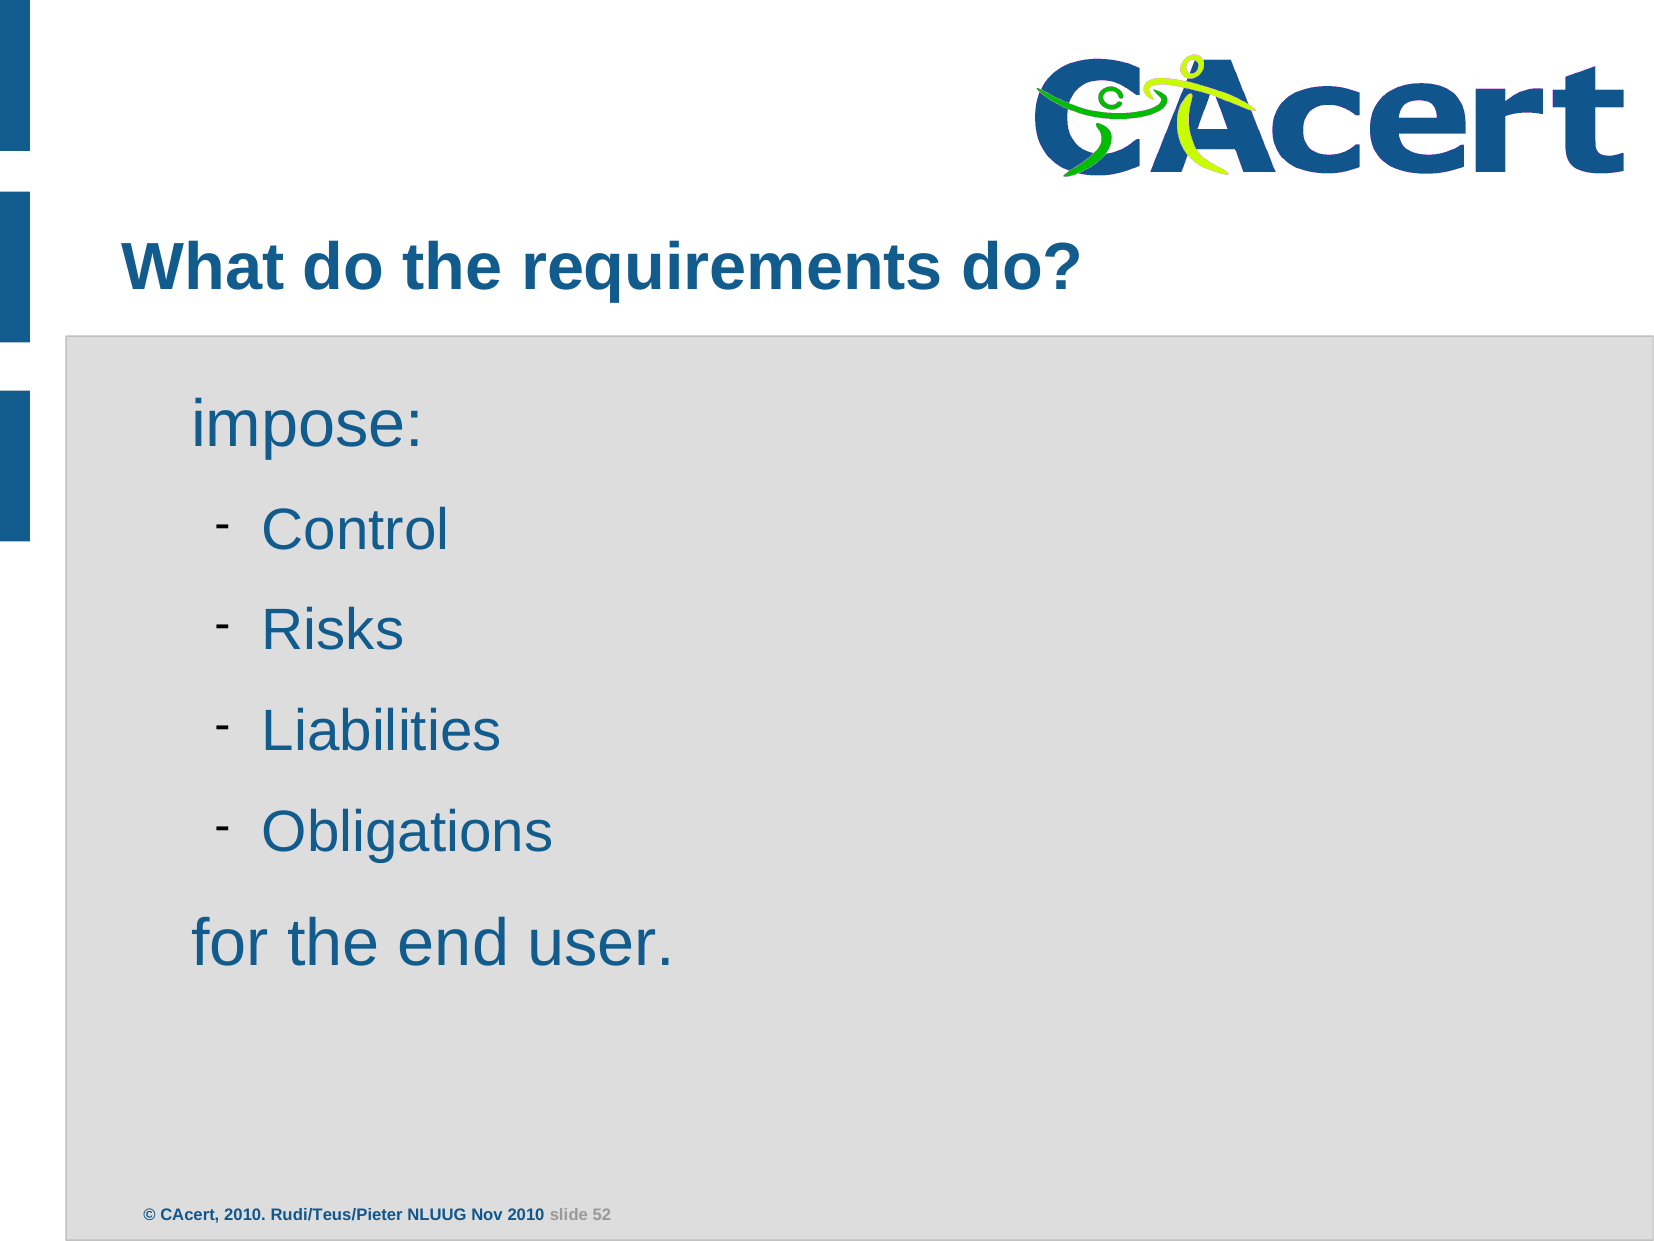

# What do the requirements do?
impose:
Control
Risks
Liabilities
Obligations
for the end user.